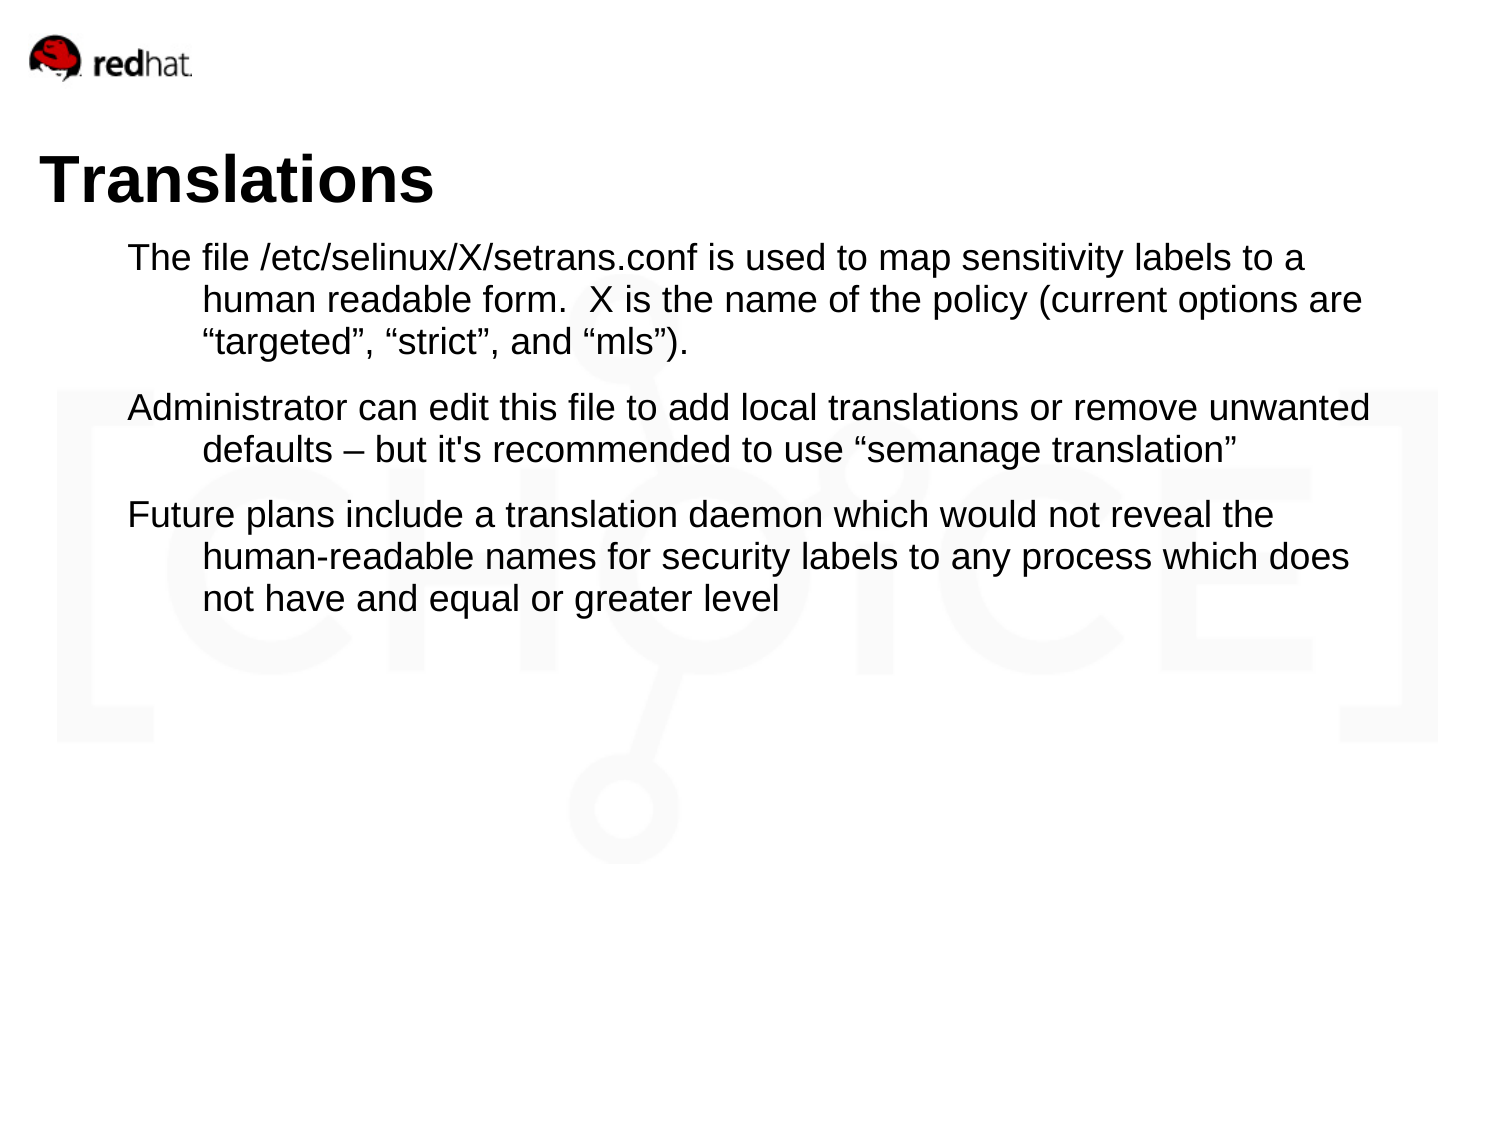

# Translations
The file /etc/selinux/X/setrans.conf is used to map sensitivity labels to a human readable form. X is the name of the policy (current options are “targeted”, “strict”, and “mls”).
Administrator can edit this file to add local translations or remove unwanted defaults – but it's recommended to use “semanage translation”
Future plans include a translation daemon which would not reveal the human-readable names for security labels to any process which does not have and equal or greater level